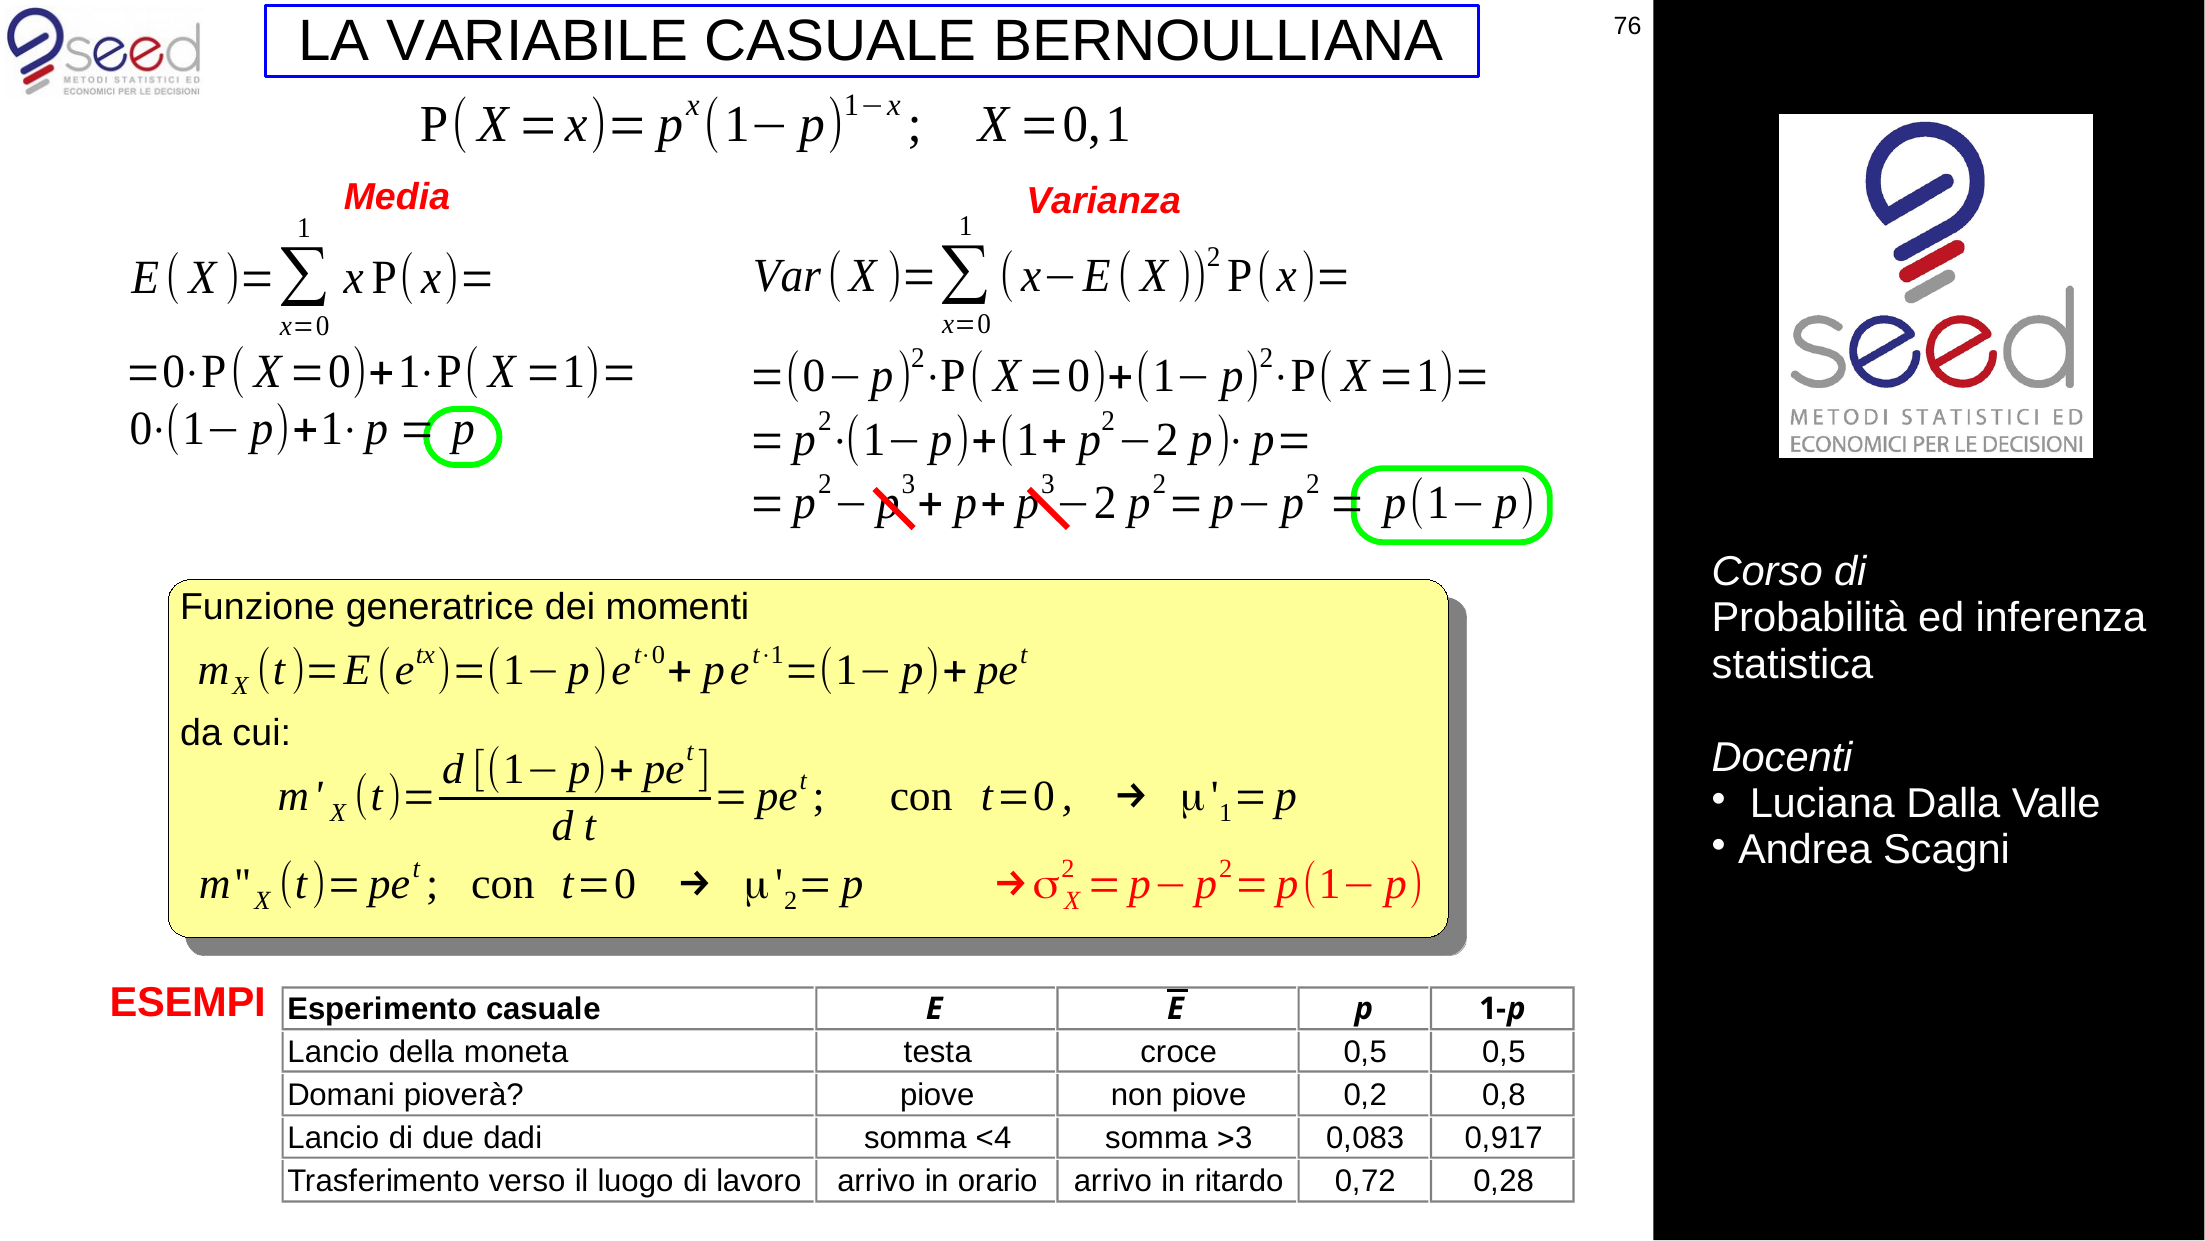

LA VARIABILE CASUALE BERNOULLIANA
Media
Varianza
Funzione generatrice dei momenti
da cui:
ESEMPI